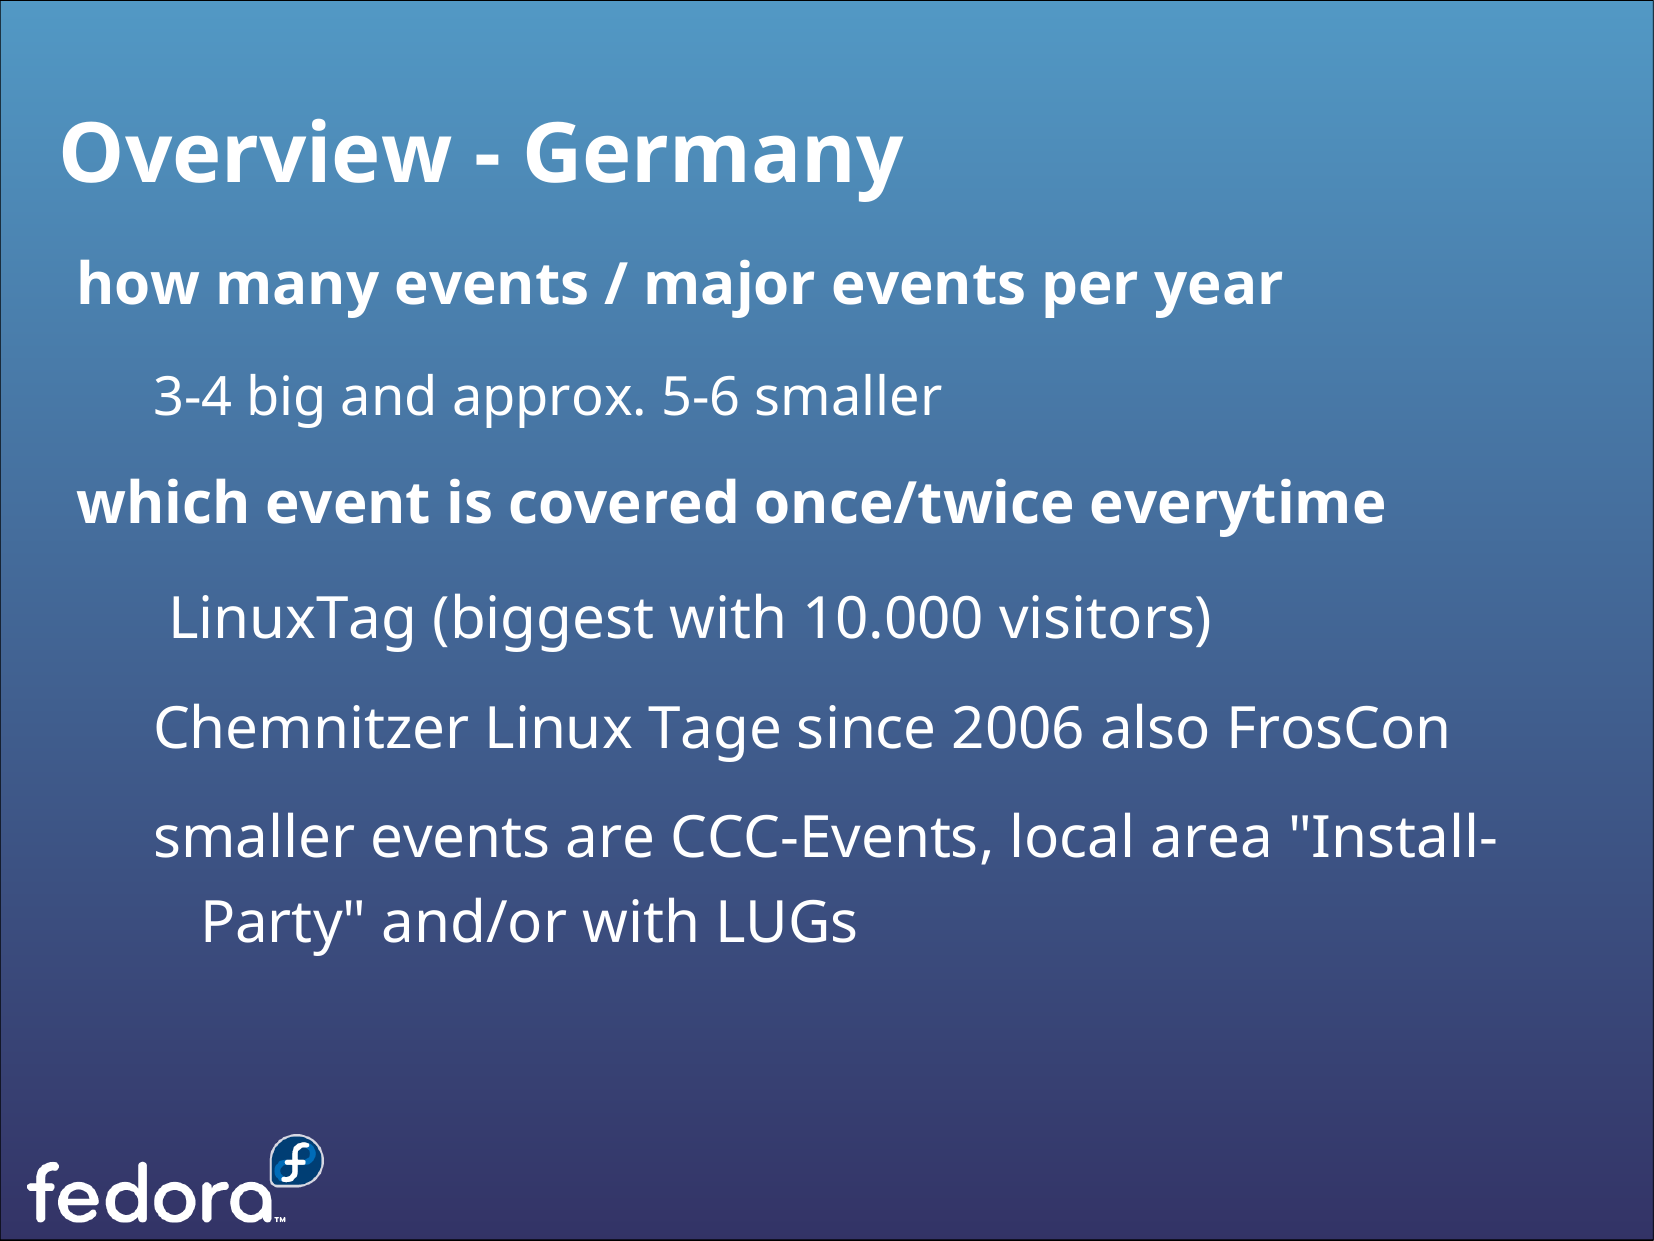

# Overview - Germany
how many events / major events per year
3-4 big and approx. 5-6 smaller
which event is covered once/twice everytime
 LinuxTag (biggest with 10.000 visitors)
Chemnitzer Linux Tage since 2006 also FrosCon
smaller events are CCC-Events, local area "Install-Party" and/or with LUGs